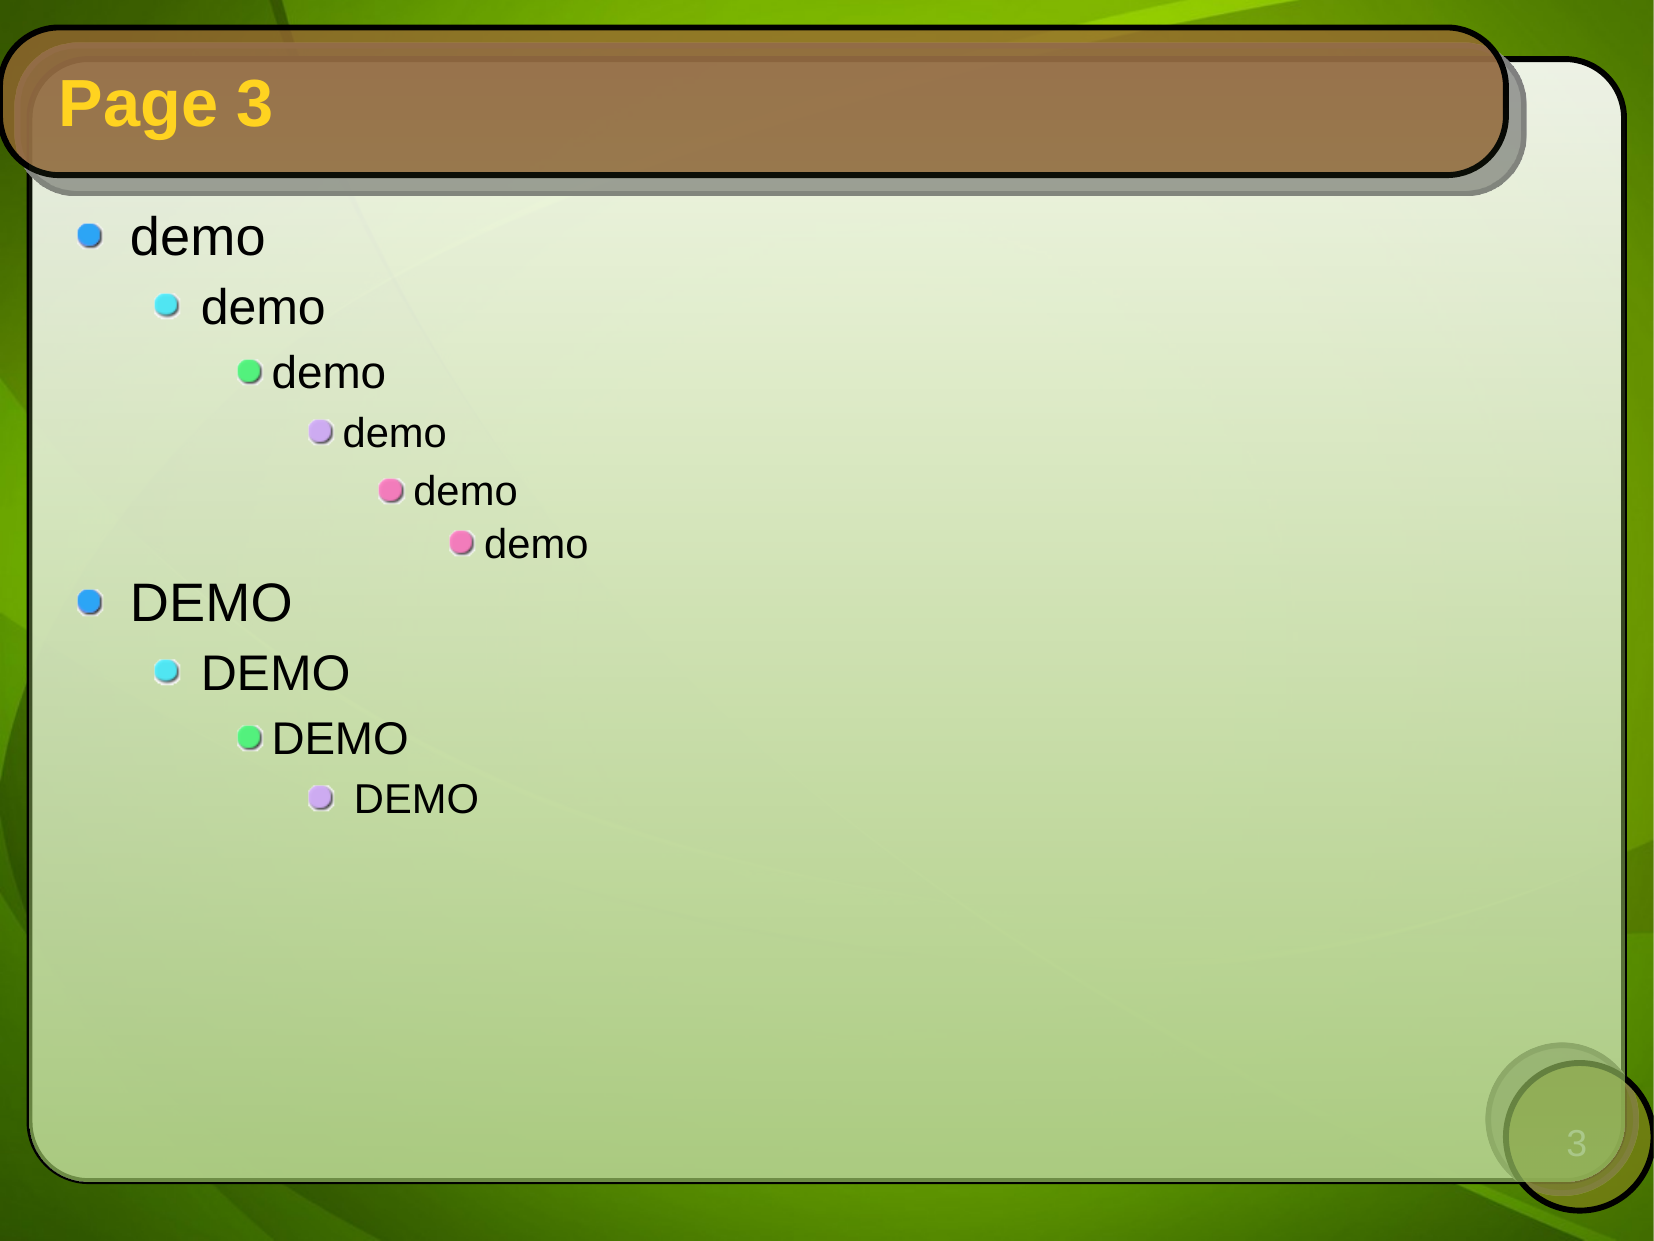

# Page 3
demo
demo
demo
demo
demo
demo
DEMO
DEMO
DEMO
 DEMO
3